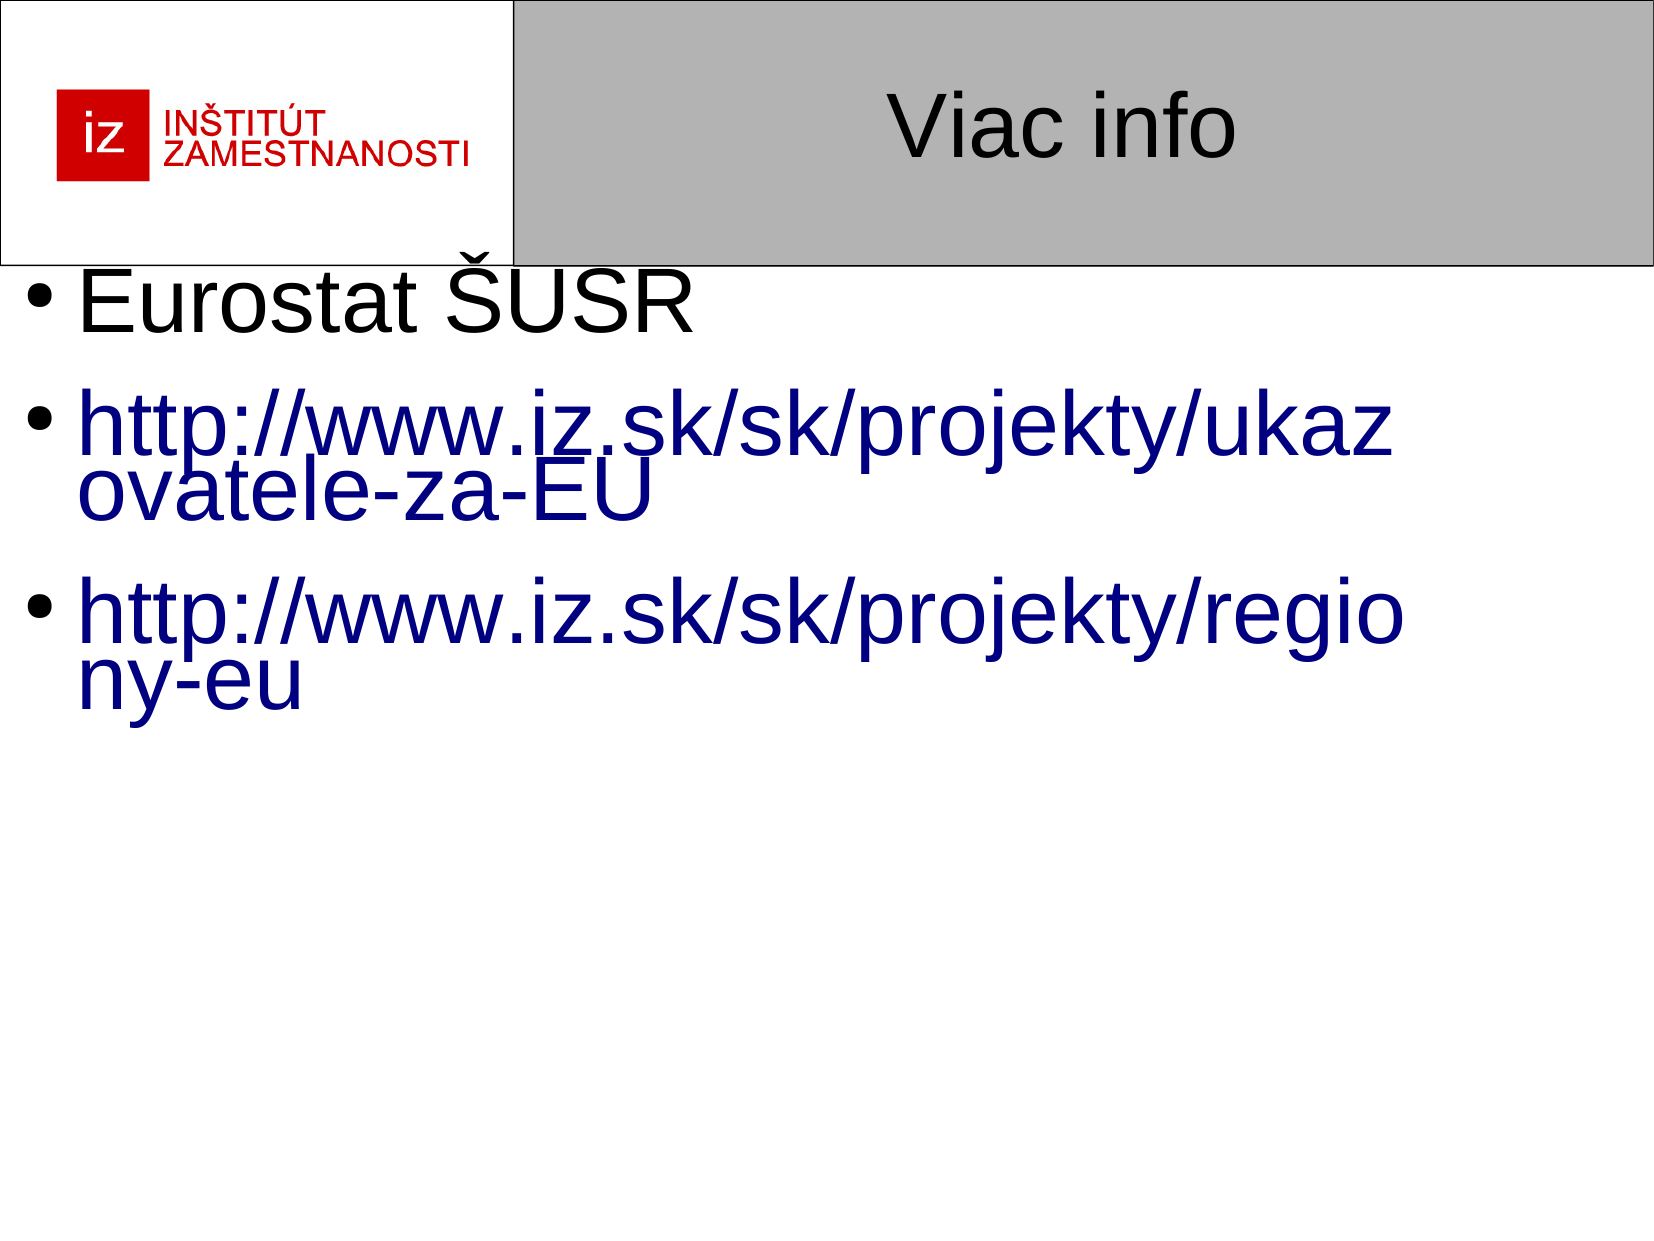

# Viac info
Eurostat ŠUSR
http://www.iz.sk/sk/projekty/ukazovatele-za-EU
http://www.iz.sk/sk/projekty/regiony-eu